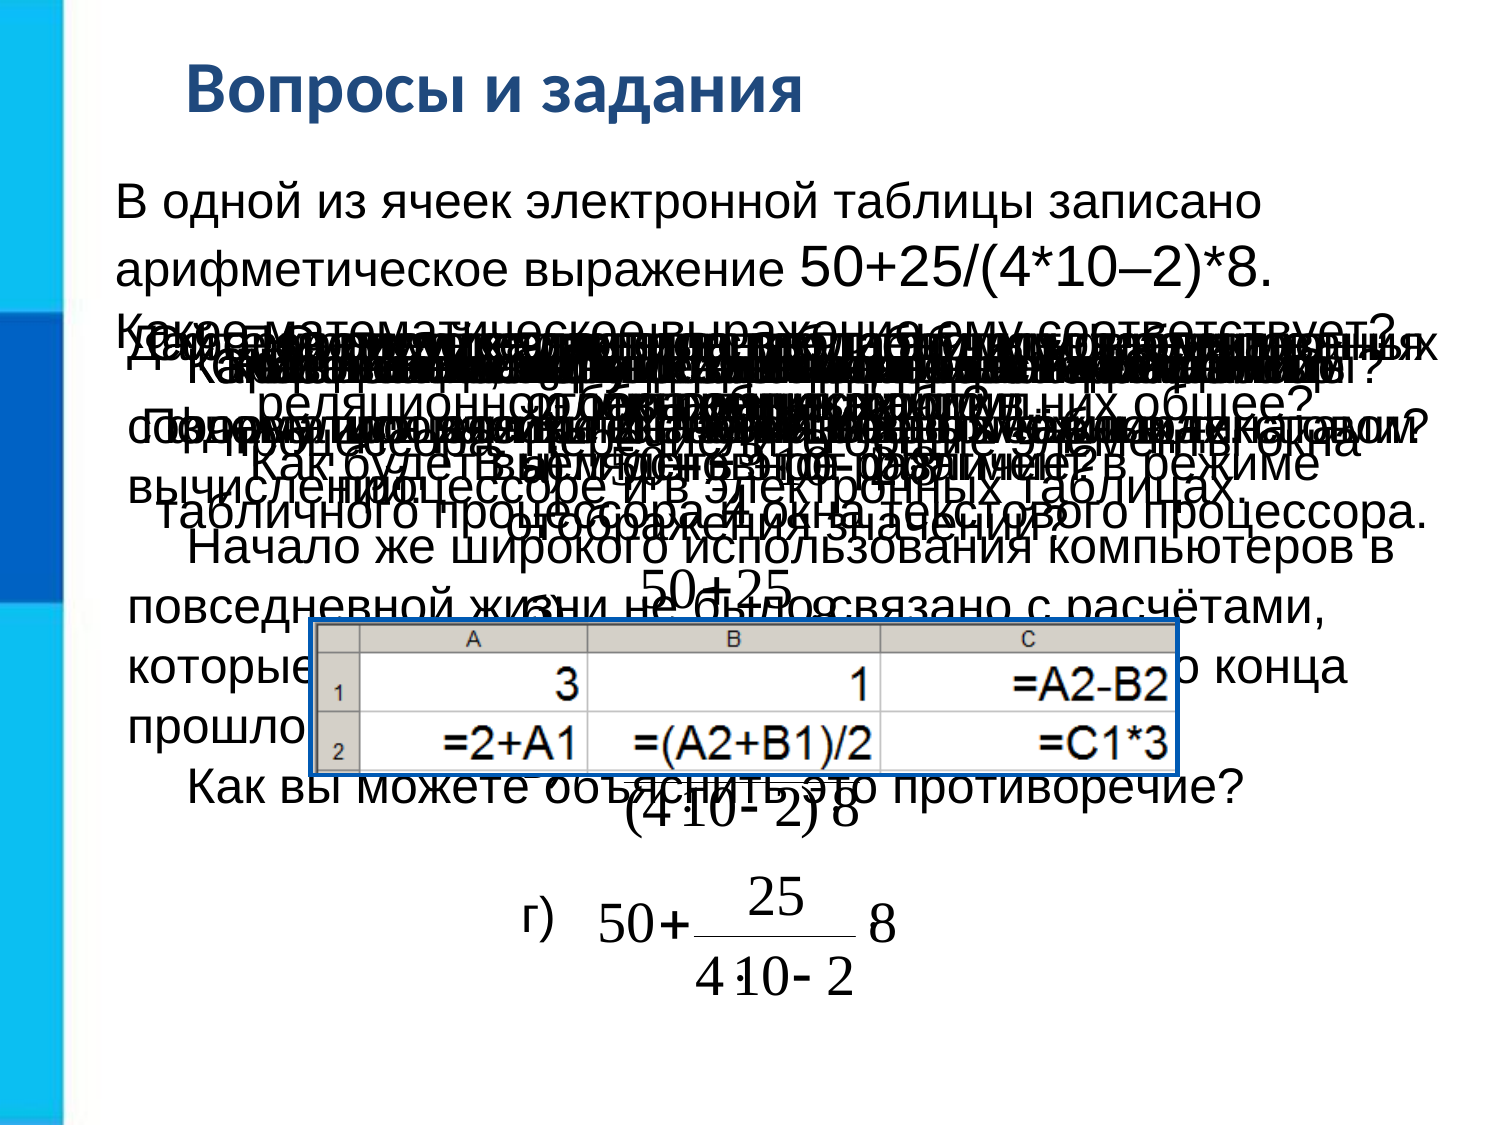

Вопросы и задания
В одной из ячеек электронной таблицы записано
арифметическое выражение 50+25/(4*10–2)*8.
Какое математическое выражение ему соответствует?
 а)
 б)
 в)
 г)
 Сформулируйте правила ввода формул в электронных
 таблицах.
Почему электронные таблицы часто называют
 динамическими?
Сравните электронные таблицы и таблицы
 реляционной базы данных: что в них общее?
В чём основное различие?
Дайте краткую характеристику режимов формирования
 электронных таблиц.
На рисунке дан фрагмент таблицы в режиме
 отображения формул.
Как будет выглядеть этот фрагмент в режиме
 отображения значений?
Кем и когда были созданы первые электронные
таблицы?
Как известно, первые компьютеры специально создавались для выполнения всевозможных вычислений.
Начало же широкого использования компьютеров в повседневной жизни не было связано с расчётами, которые представители многих профессий до конца прошлого века выполняли вручную.
Как вы можете объяснить это противоречие?
Что понимают под электронными таблицами?
Назовите основные элементы окна табличного
 процессора. Перечислите общие элементы окна
 табличного процессора и окна текстового процессора.
Как именуются ячейки таблицы?
Почему имя ячейки иначе называют её координатами?
Какие данные могут храниться в ячейках таблицы?
Сравните операции ввода, редактирования и
 форматирования текстовой информации в текстовом
 процессоре и в электронных таблицах.
Сравните возможности ввода чисел в текстовом
процессоре и в электронных таблицах.